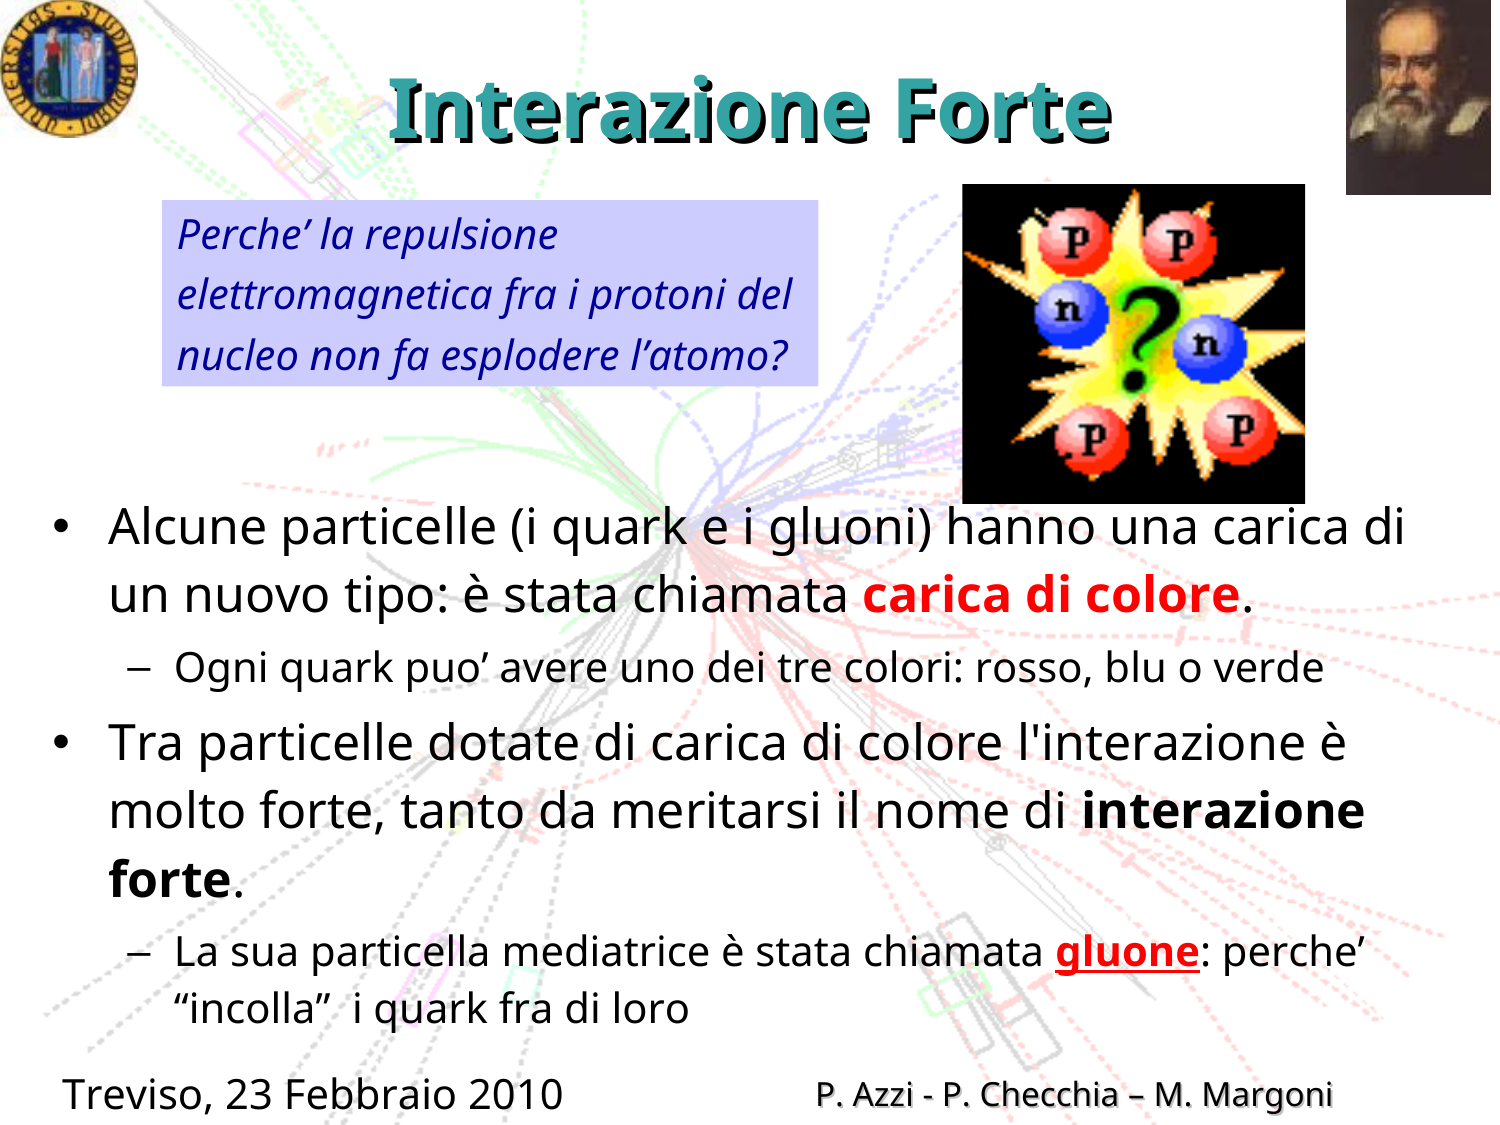

# Interazione Forte
Perche’ la repulsione
elettromagnetica fra i protoni del
nucleo non fa esplodere l’atomo?
Alcune particelle (i quark e i gluoni) hanno una carica di un nuovo tipo: è stata chiamata carica di colore.
Ogni quark puo’ avere uno dei tre colori: rosso, blu o verde
Tra particelle dotate di carica di colore l'interazione è molto forte, tanto da meritarsi il nome di interazione forte.
La sua particella mediatrice è stata chiamata gluone: perche’ “incolla” i quark fra di loro